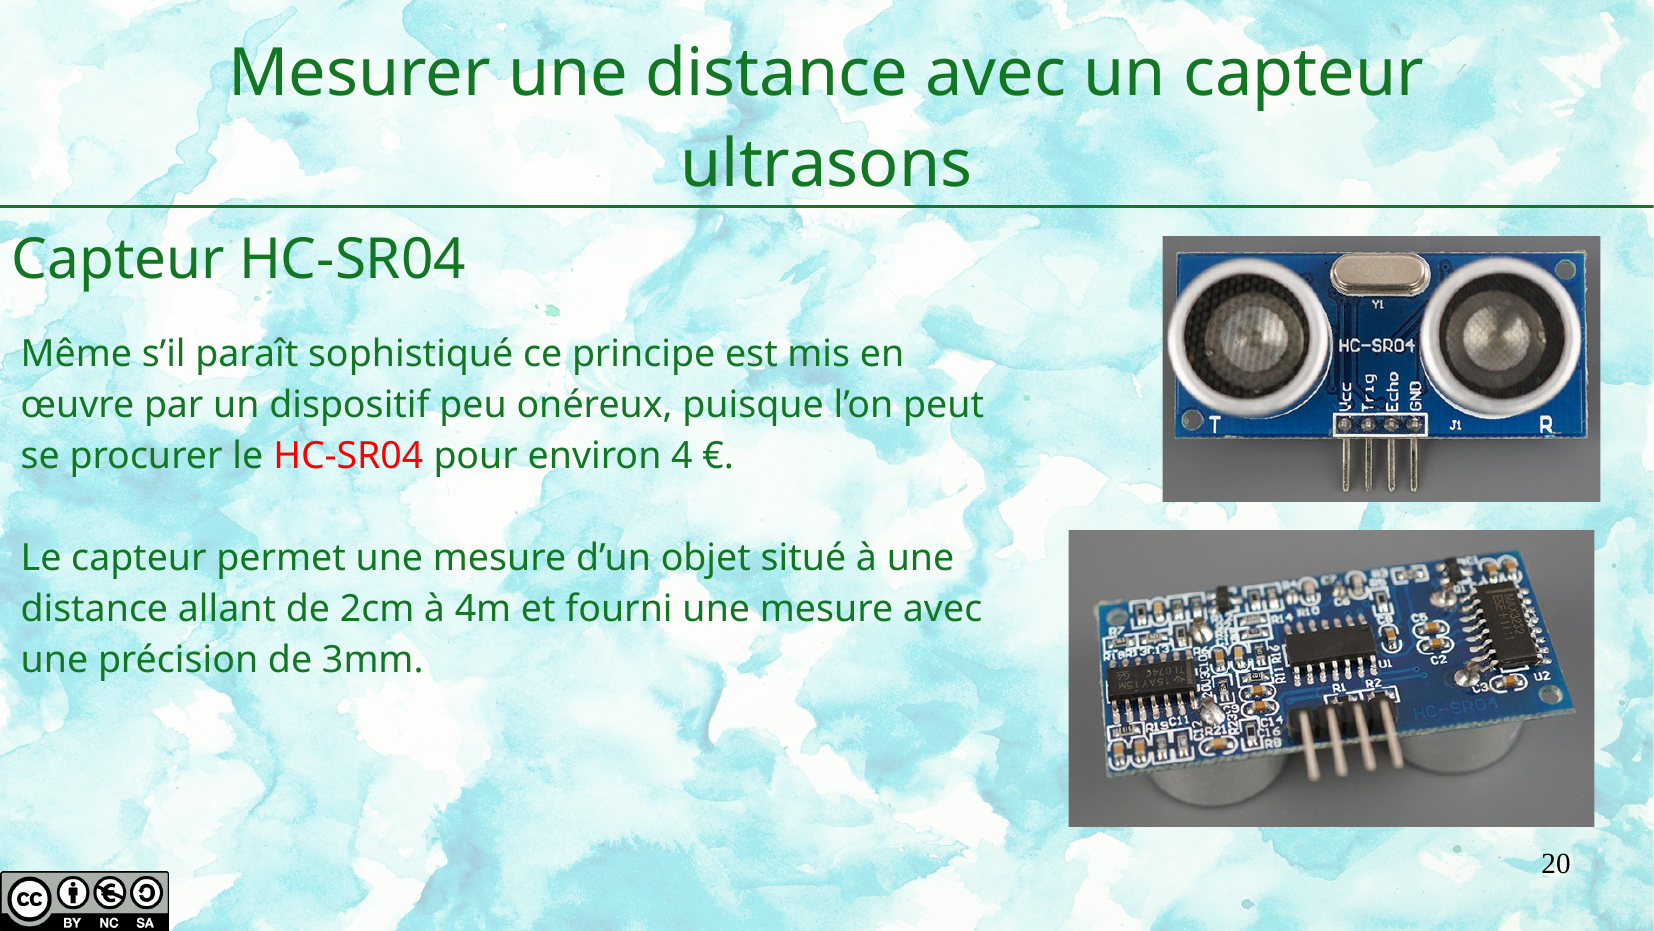

# Mesurer une distance avec un capteur ultrasons
Capteur HC-SR04
Même s’il paraît sophistiqué ce principe est mis en œuvre par un dispositif peu onéreux, puisque l’on peut se procurer le HC-SR04 pour environ 4 €.
Le capteur permet une mesure d’un objet situé à une distance allant de 2cm à 4m et fourni une mesure avec une précision de 3mm.
20